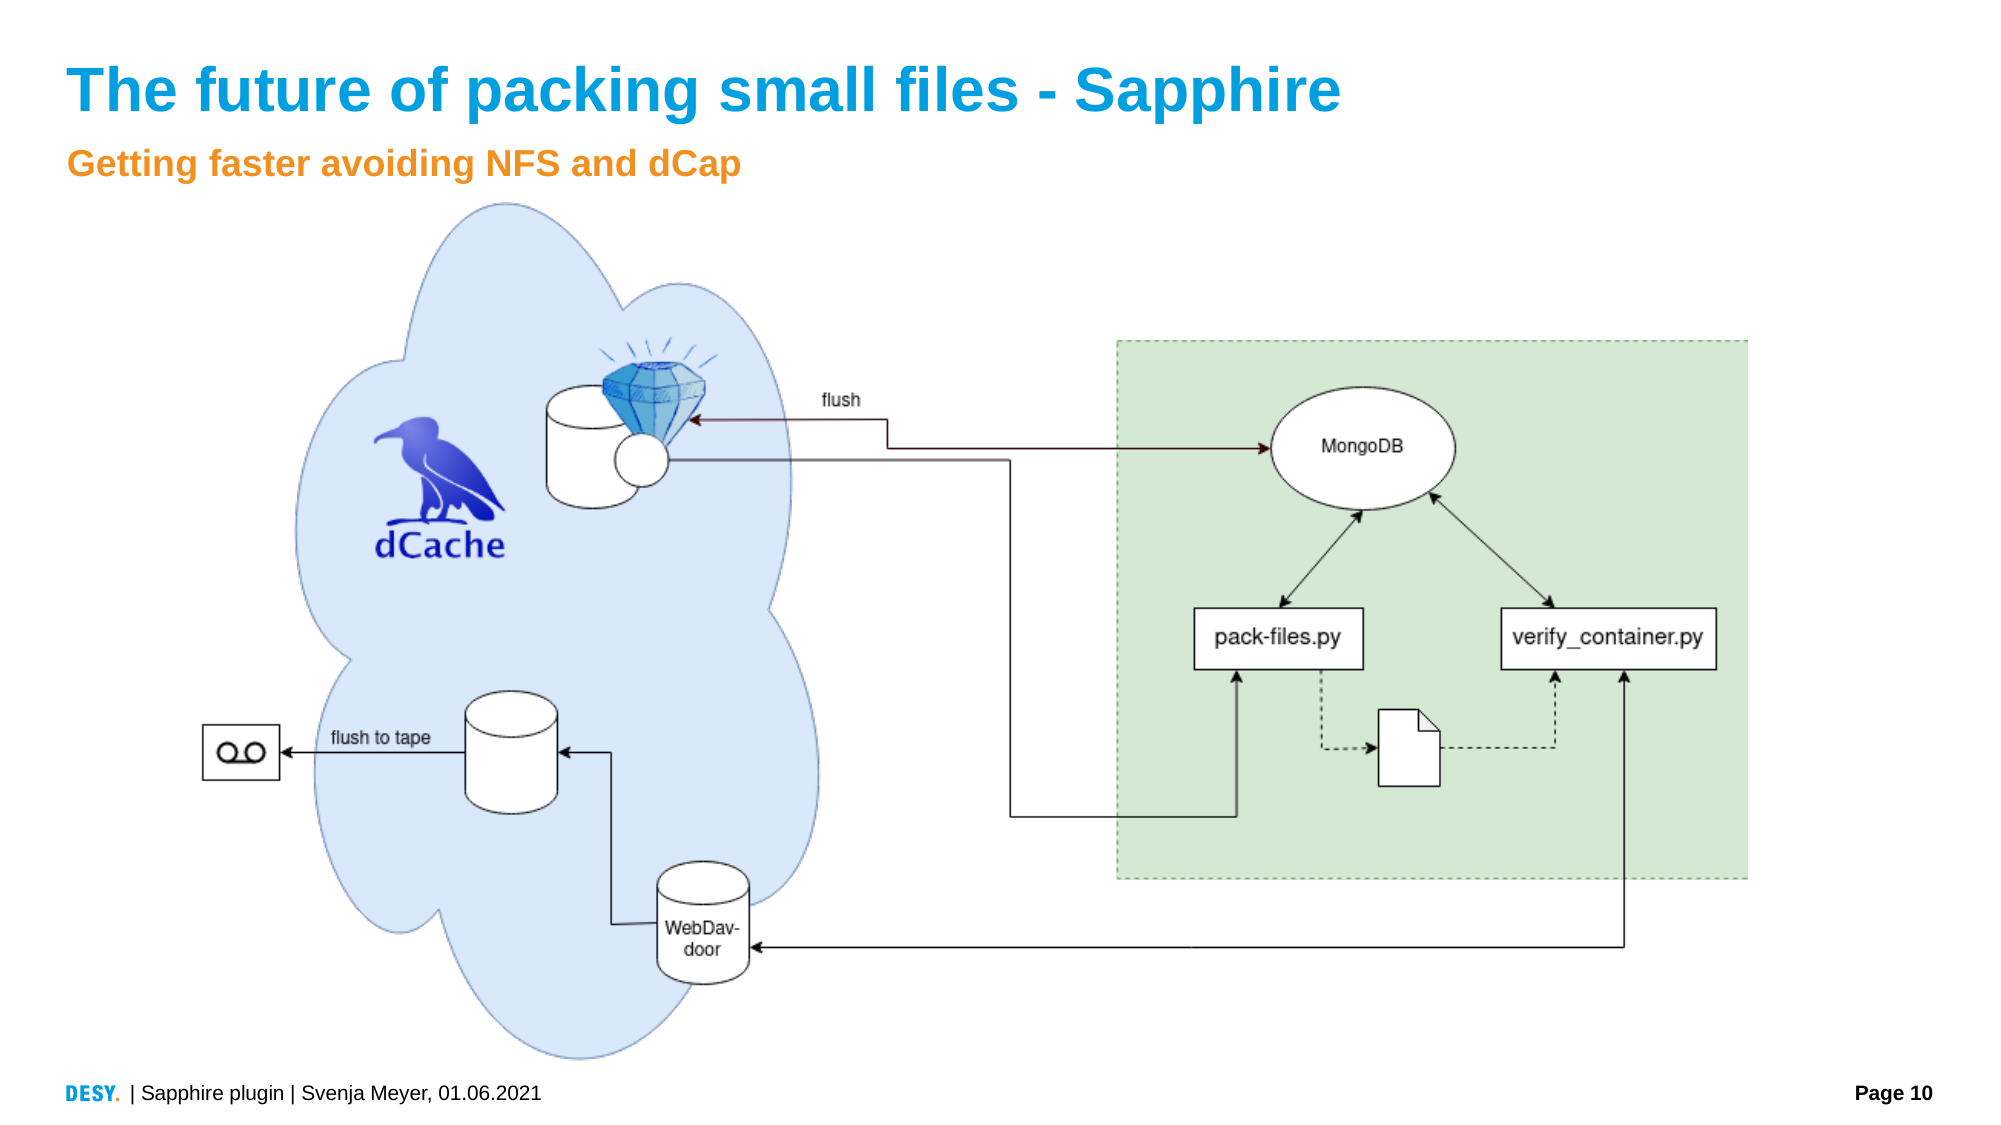

# The future of packing small files - Sapphire
Getting faster avoiding NFS and dCap
| Sapphire plugin | Svenja Meyer, 01.06.2021